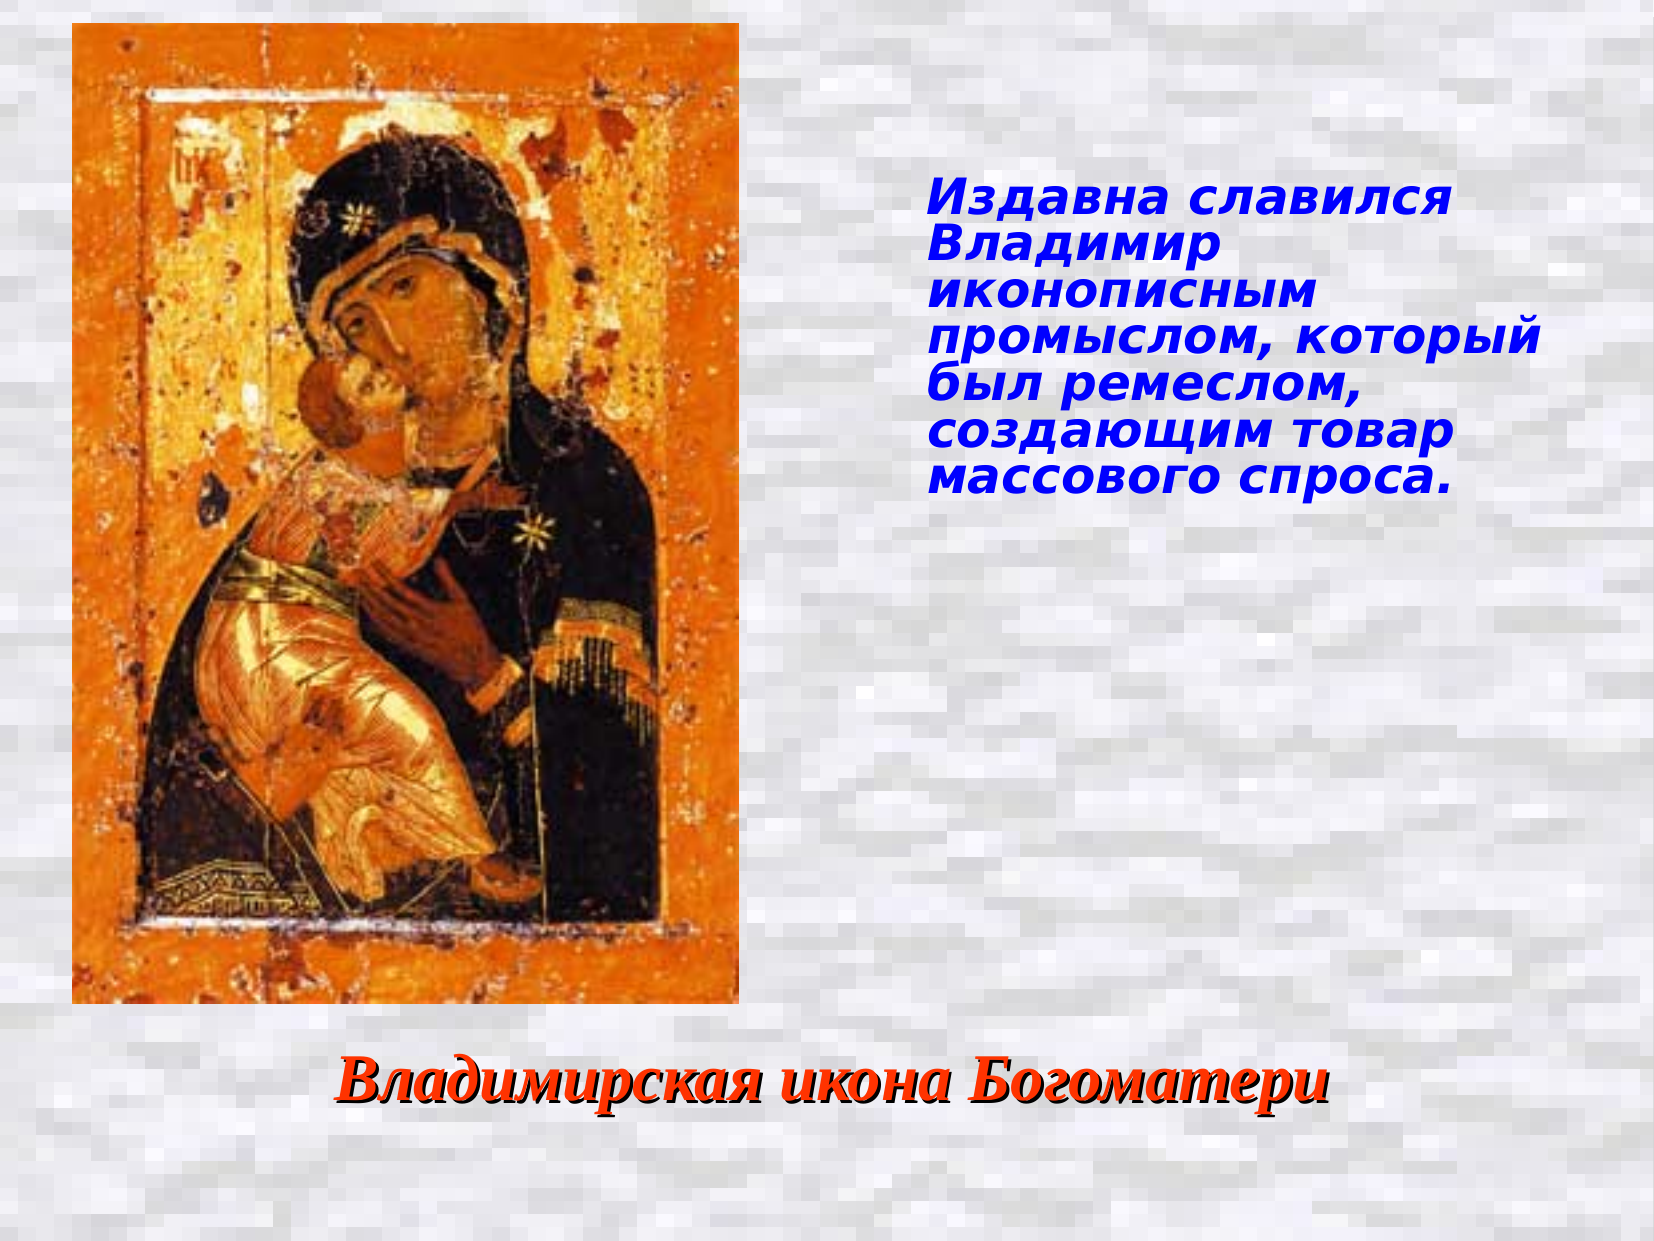

Издавна славился Владимир иконописным промыслом, который был ремеслом, создающим товар массового спроса.
Владимирская икона Богоматери